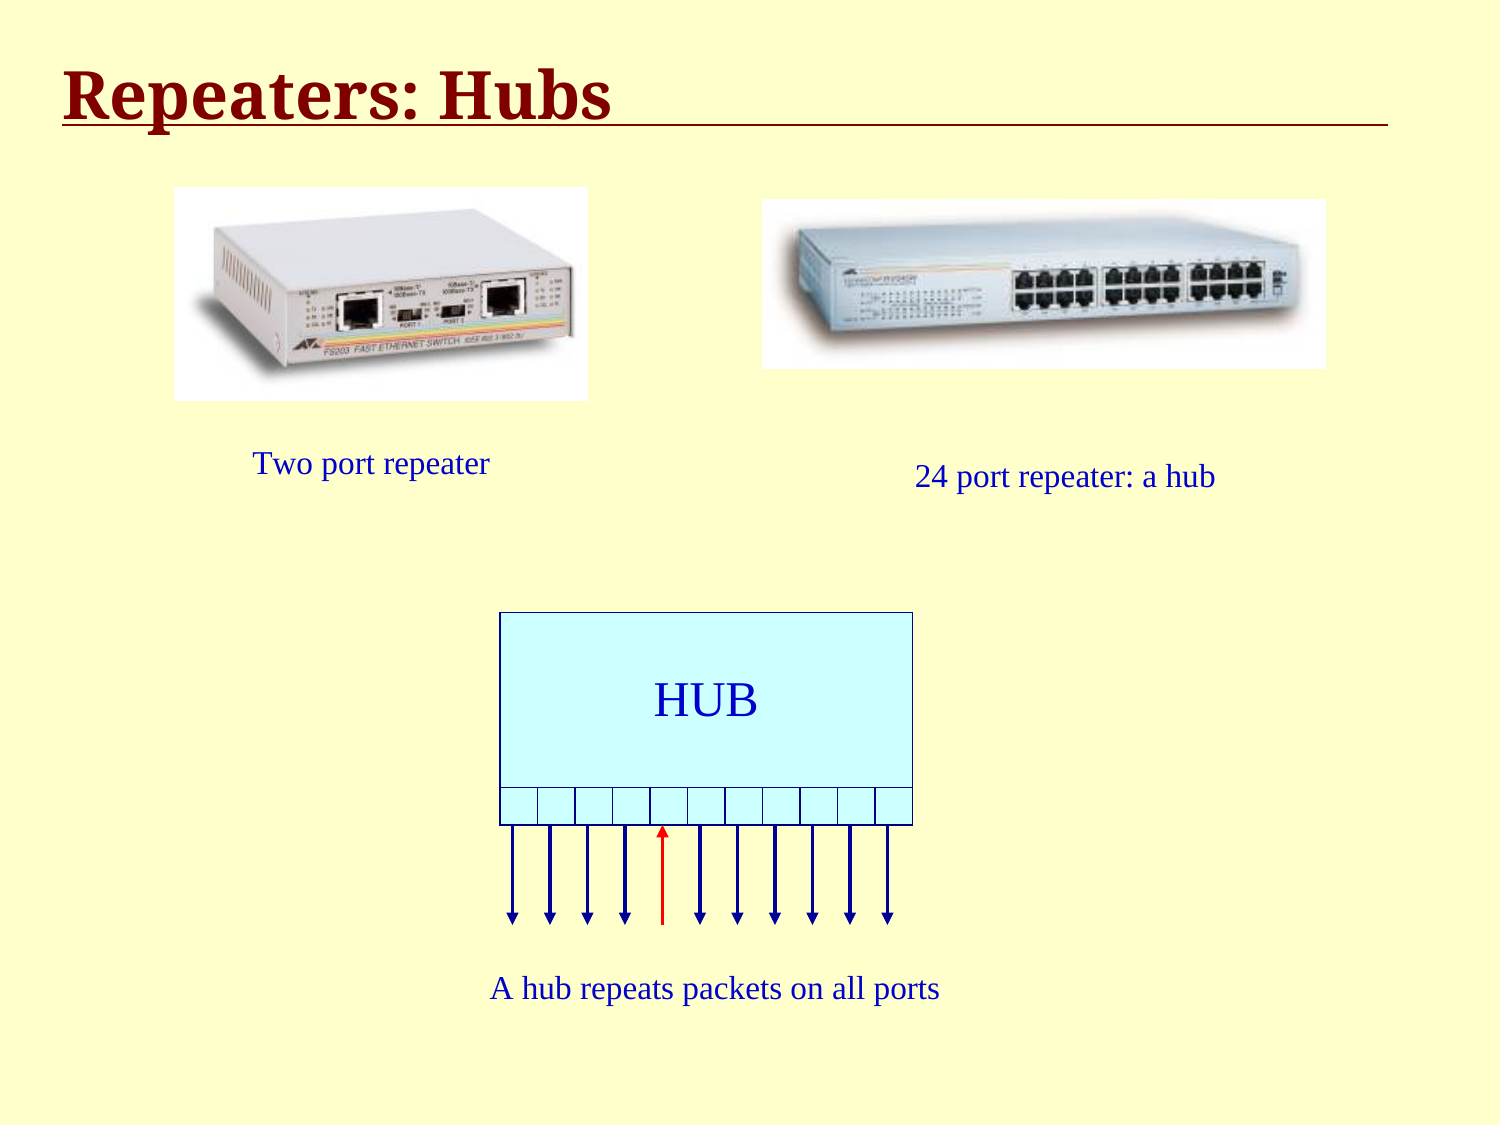

# Repeaters: Hubs
Two port repeater
24 port repeater: a hub
HUB
A hub repeats packets on all ports